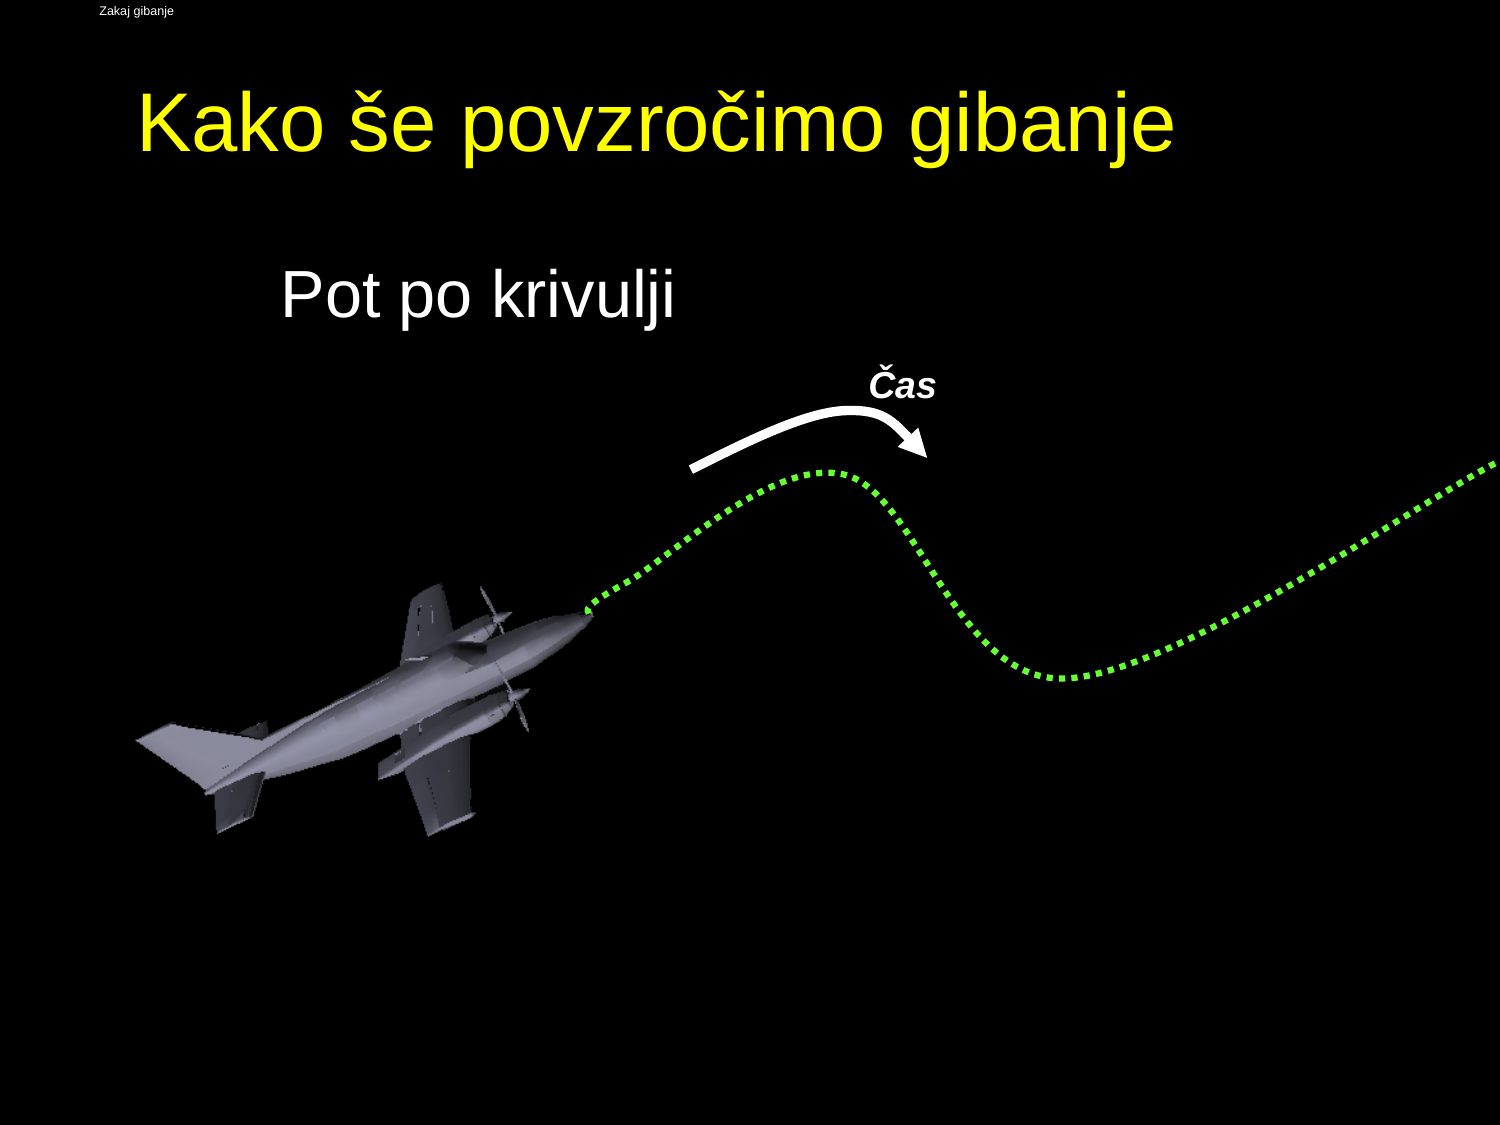

# Zakaj gibanje
Kako še povzročimo gibanje
Pot po krivulji
Čas